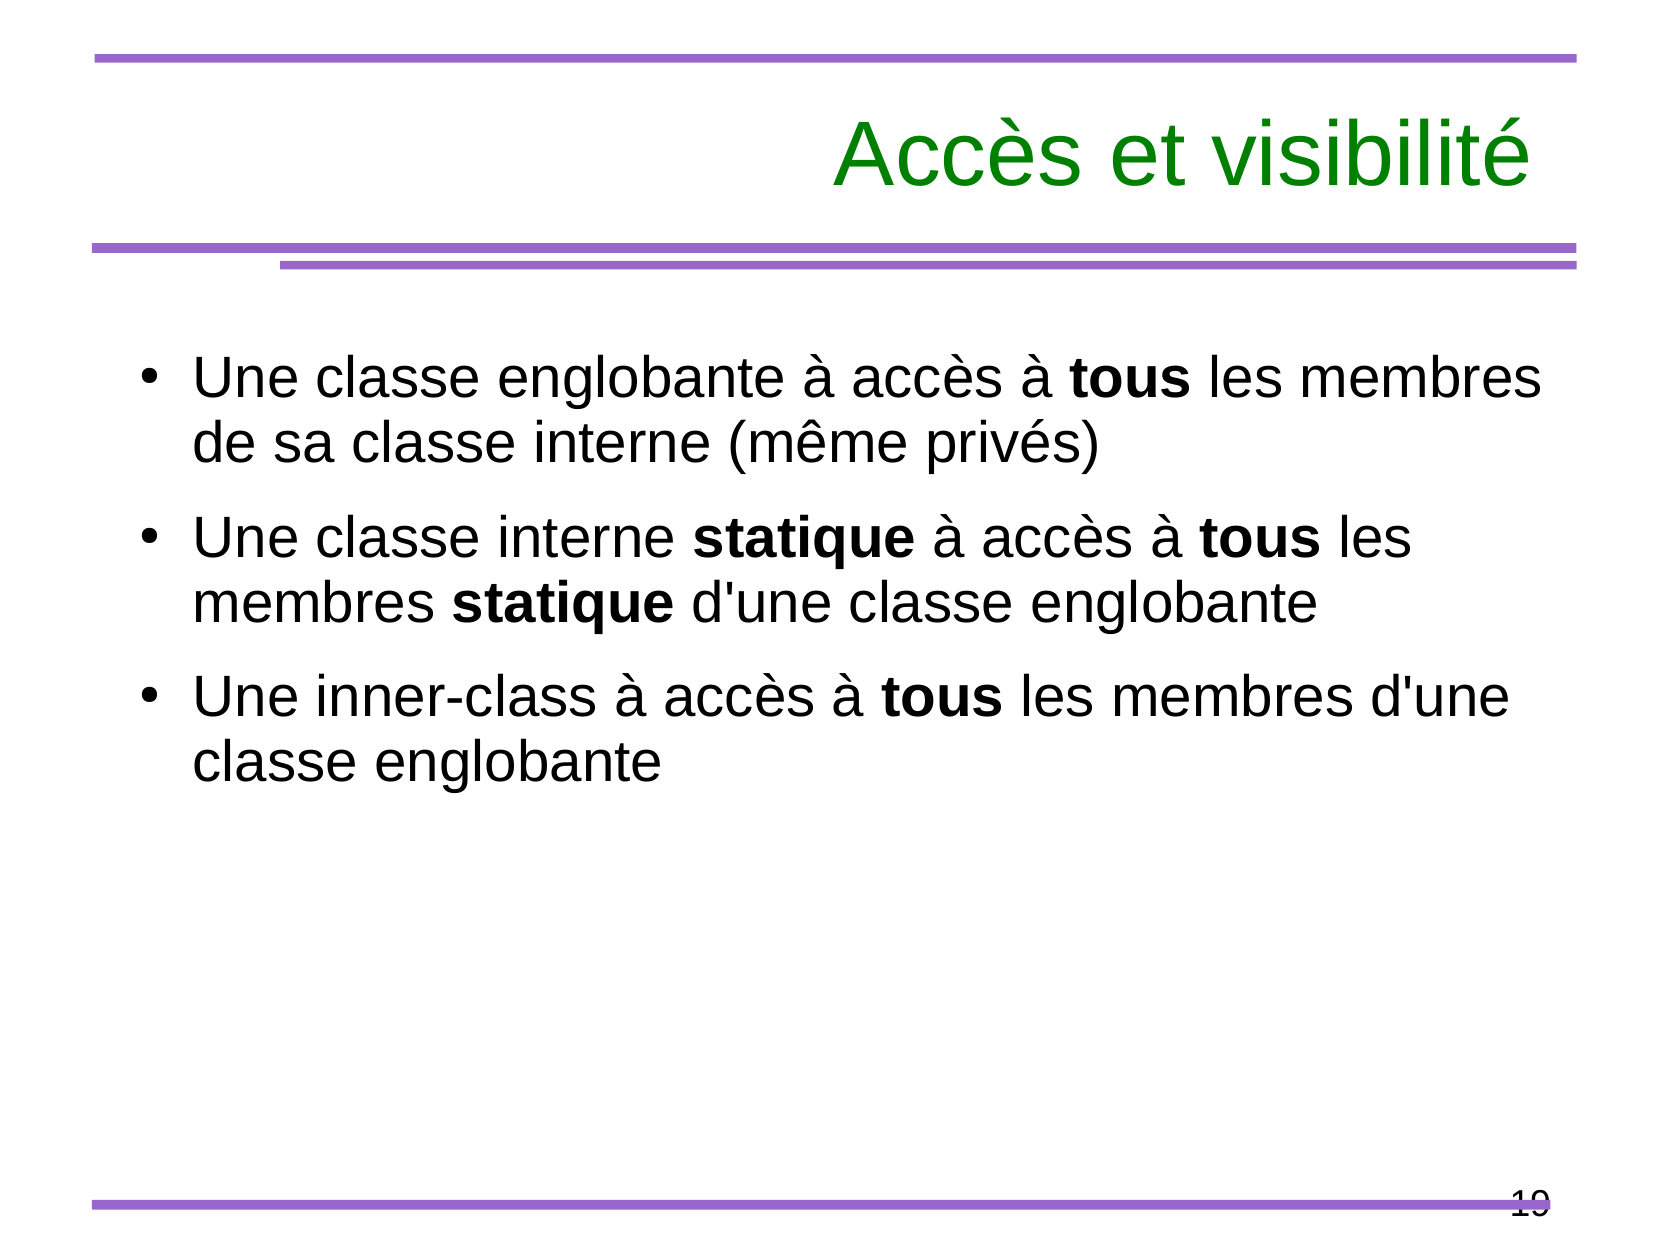

# Accès et visibilité
Une classe englobante à accès à tous les membres de sa classe interne (même privés)
Une classe interne statique à accès à tous les membres statique d'une classe englobante
Une inner-class à accès à tous les membres d'une classe englobante